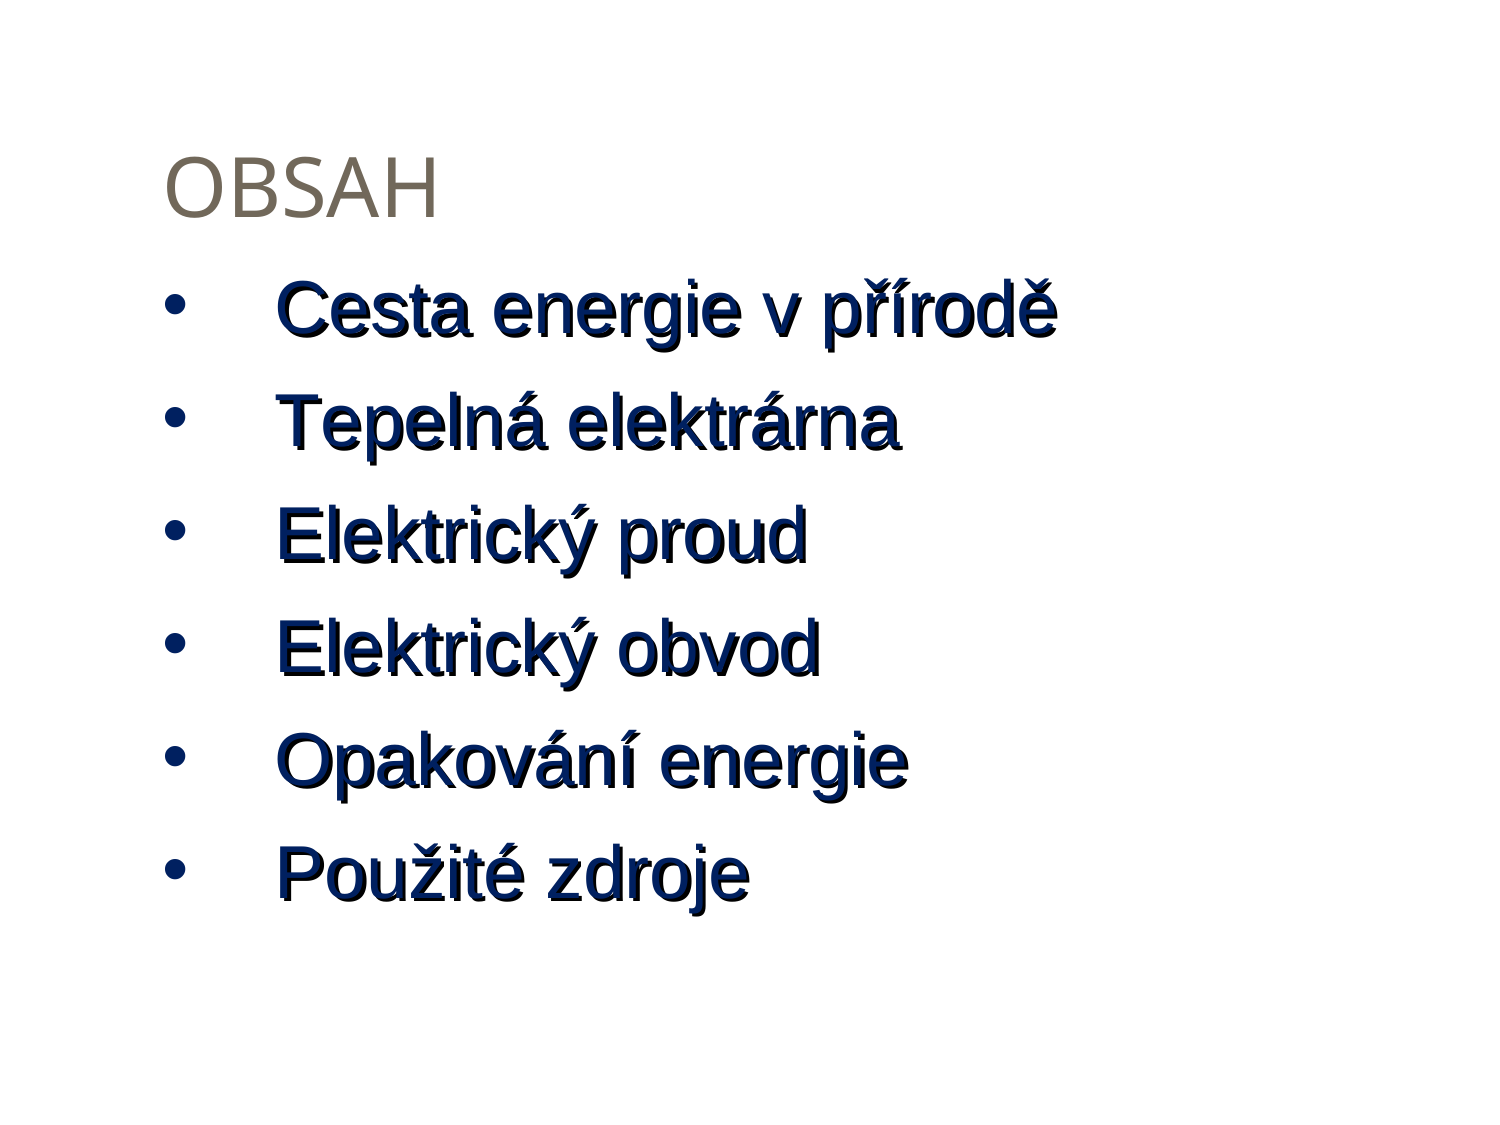

OBSAH
Cesta energie v přírodě
Tepelná elektrárna
Elektrický proud
Elektrický obvod
Opakování energie
Použité zdroje